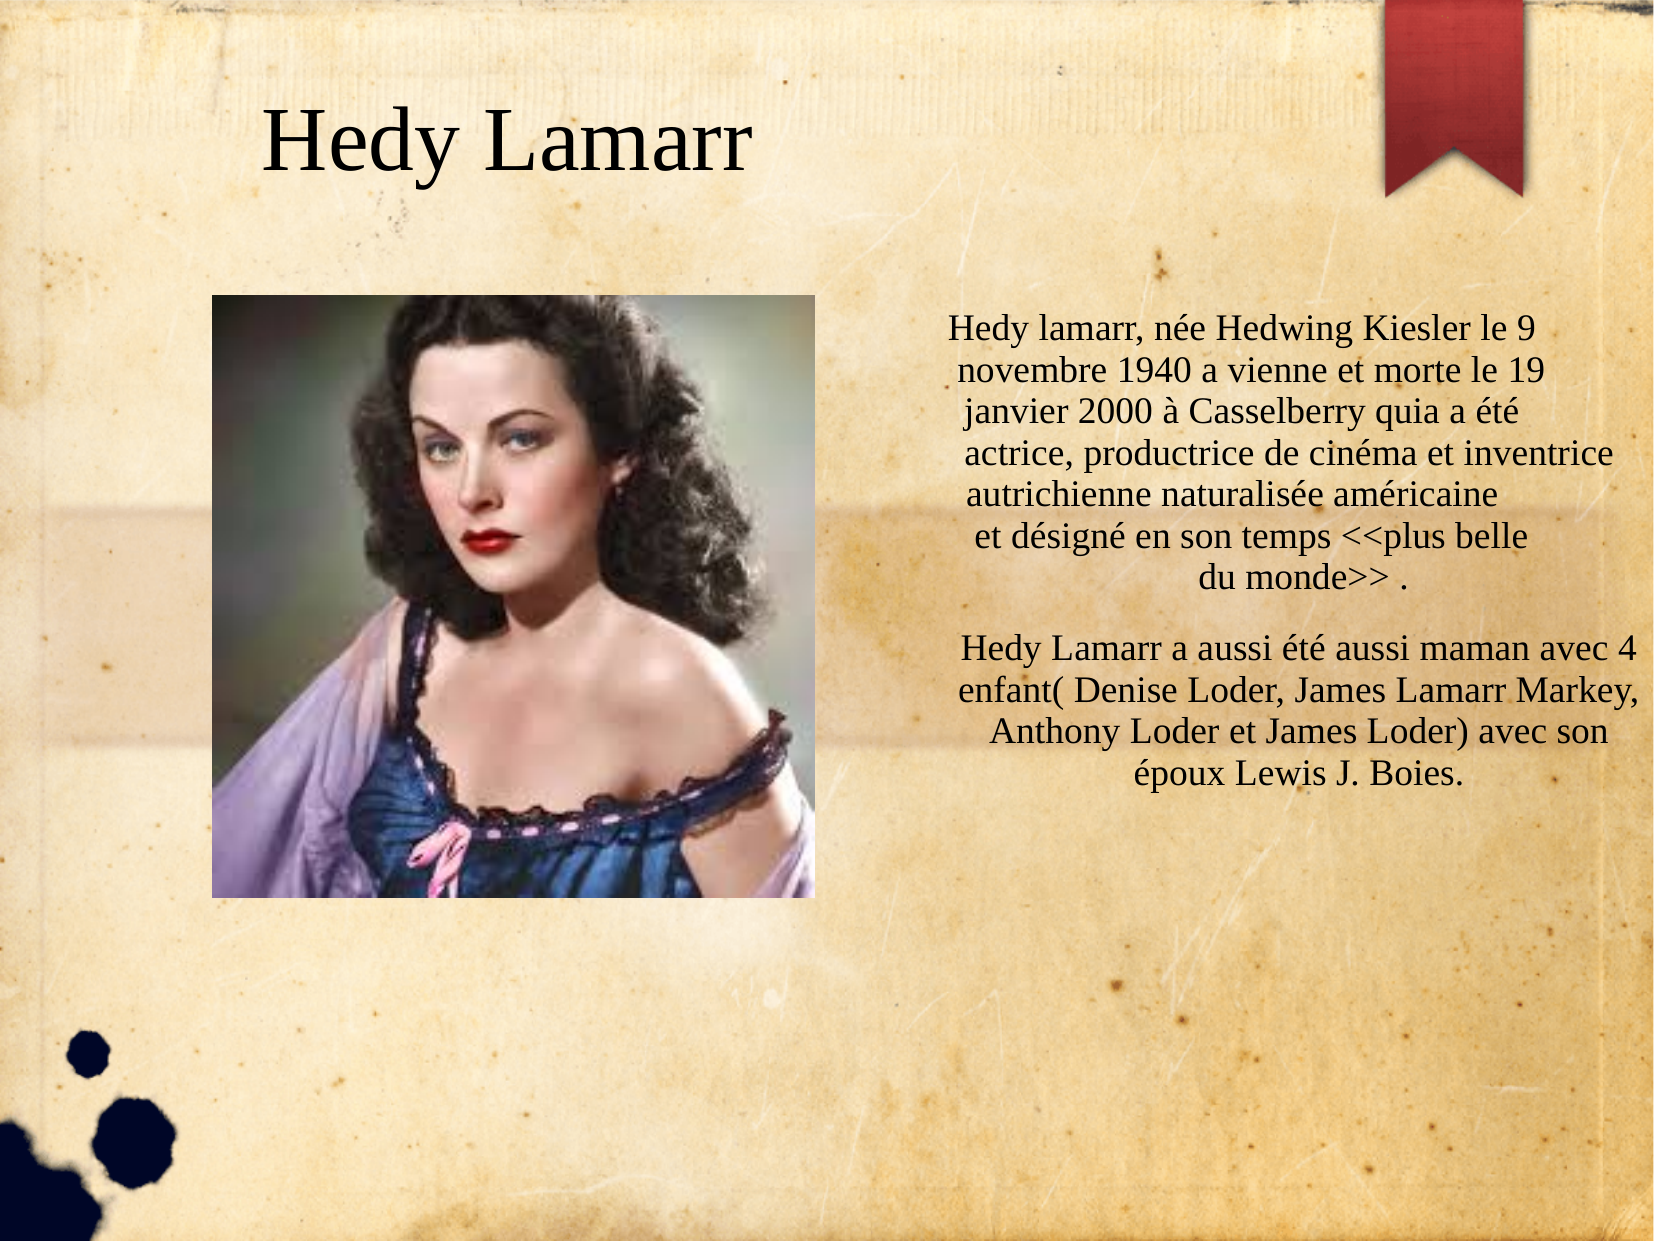

# Hedy Lamarr
Hedy lamarr, née Hedwing Kiesler le 9 novembre 1940 a vienne et morte le 19 janvier 2000 à Casselberry quia a été actrice, productrice de cinéma et inventrice autrichienne naturalisée américaine et désigné en son temps <<plus belle du monde>> .
Hedy Lamarr a aussi été aussi maman avec 4 enfant( Denise Loder, James Lamarr Markey, Anthony Loder et James Loder) avec son époux Lewis J. Boies.